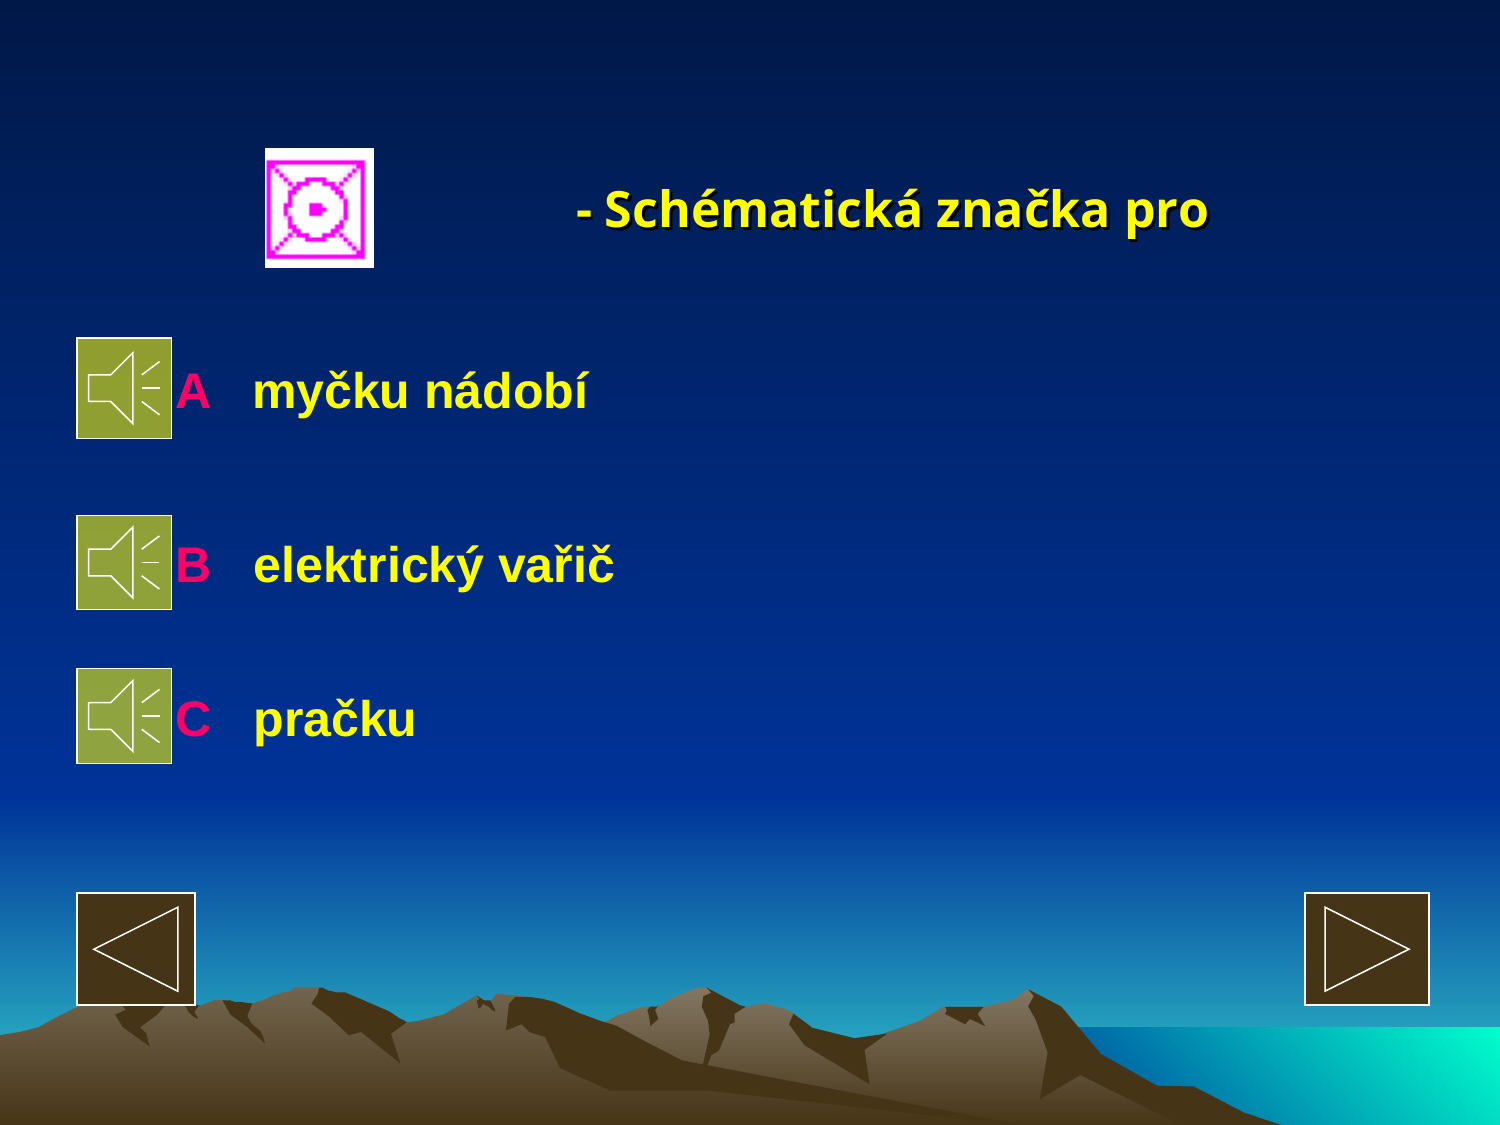

# - Schématická značka pro
 A myčku nádobí
 B elektrický vařič
 C pračku